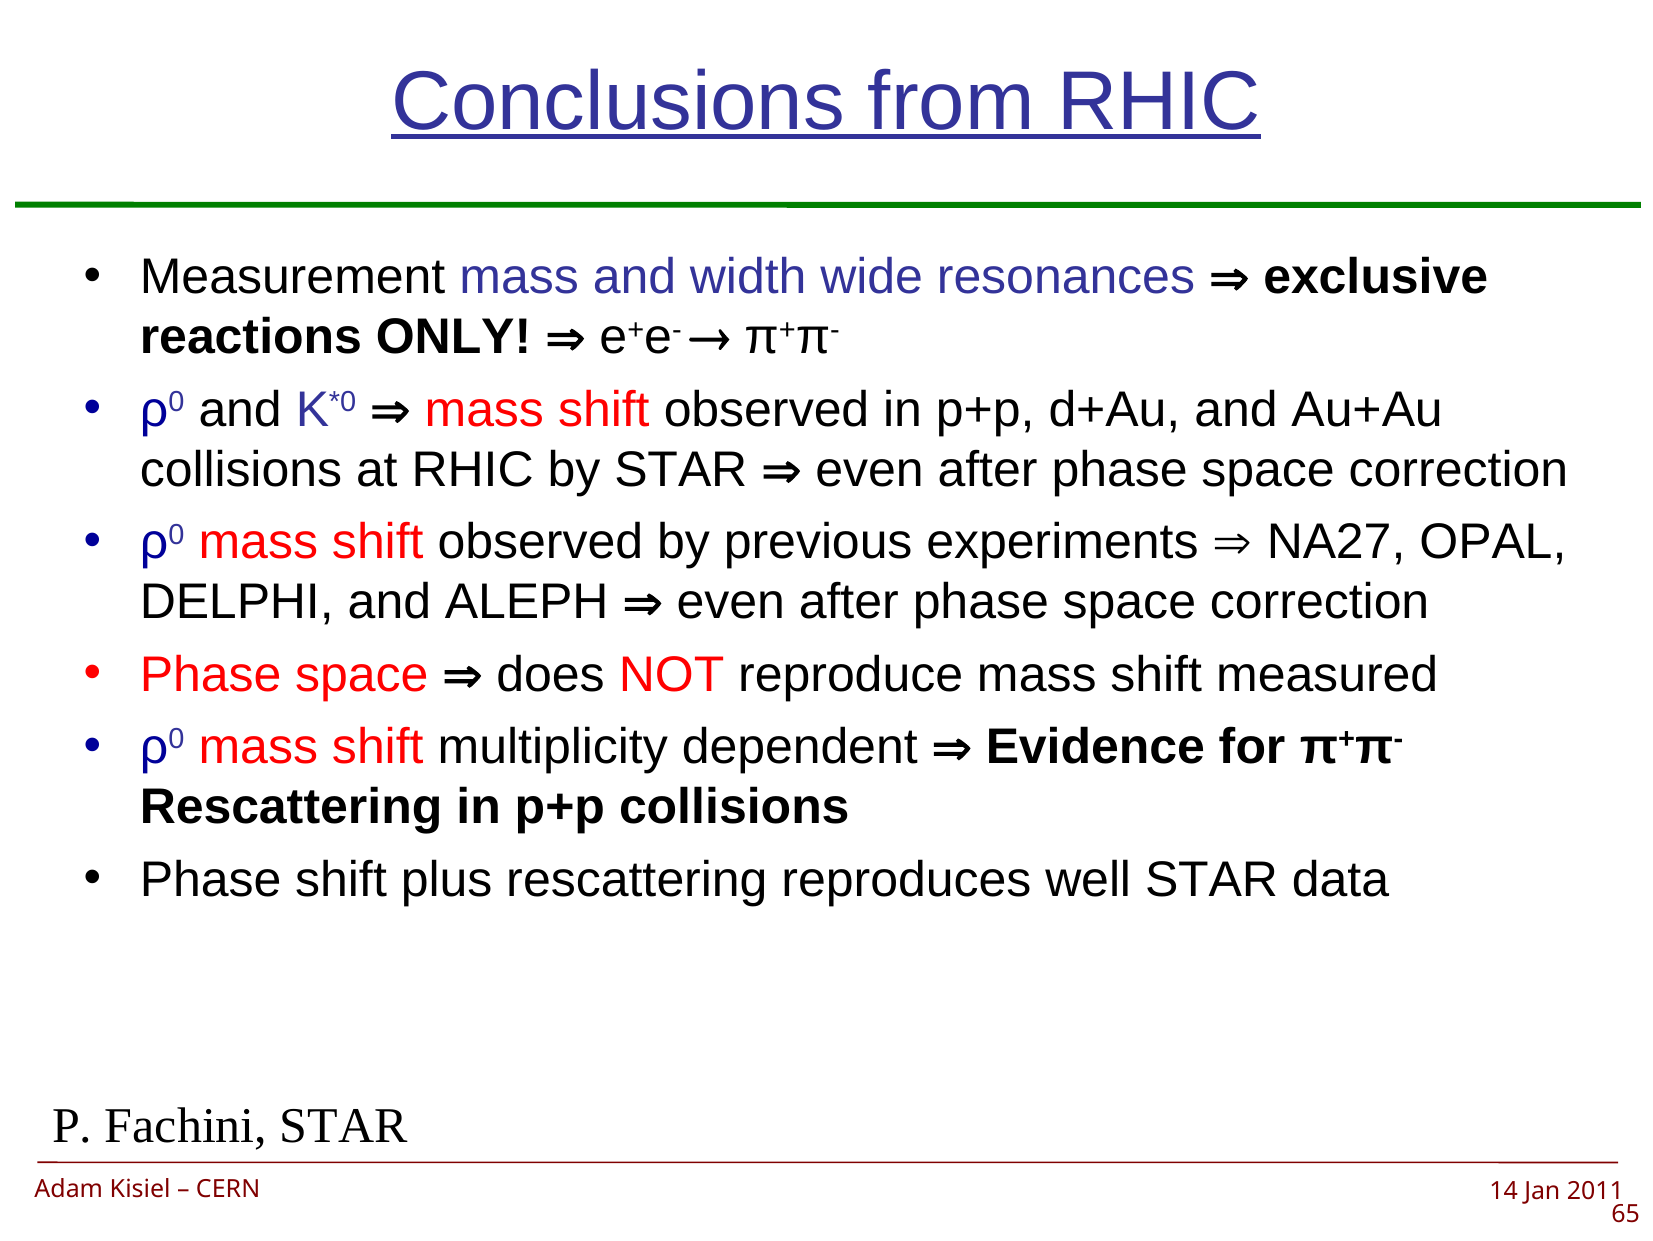

Conclusions from RHIC
Measurement mass and width wide resonances  exclusive reactions ONLY!  e+e-  π+π-
ρ0 and K*0  mass shift observed in p+p, d+Au, and Au+Au collisions at RHIC by STAR  even after phase space correction
ρ0 mass shift observed by previous experiments  NA27, OPAL, DELPHI, and ALEPH  even after phase space correction
Phase space  does NOT reproduce mass shift measured
ρ0 mass shift multiplicity dependent  Evidence for π+π- Rescattering in p+p collisions
Phase shift plus rescattering reproduces well STAR data
P. Fachini, STAR